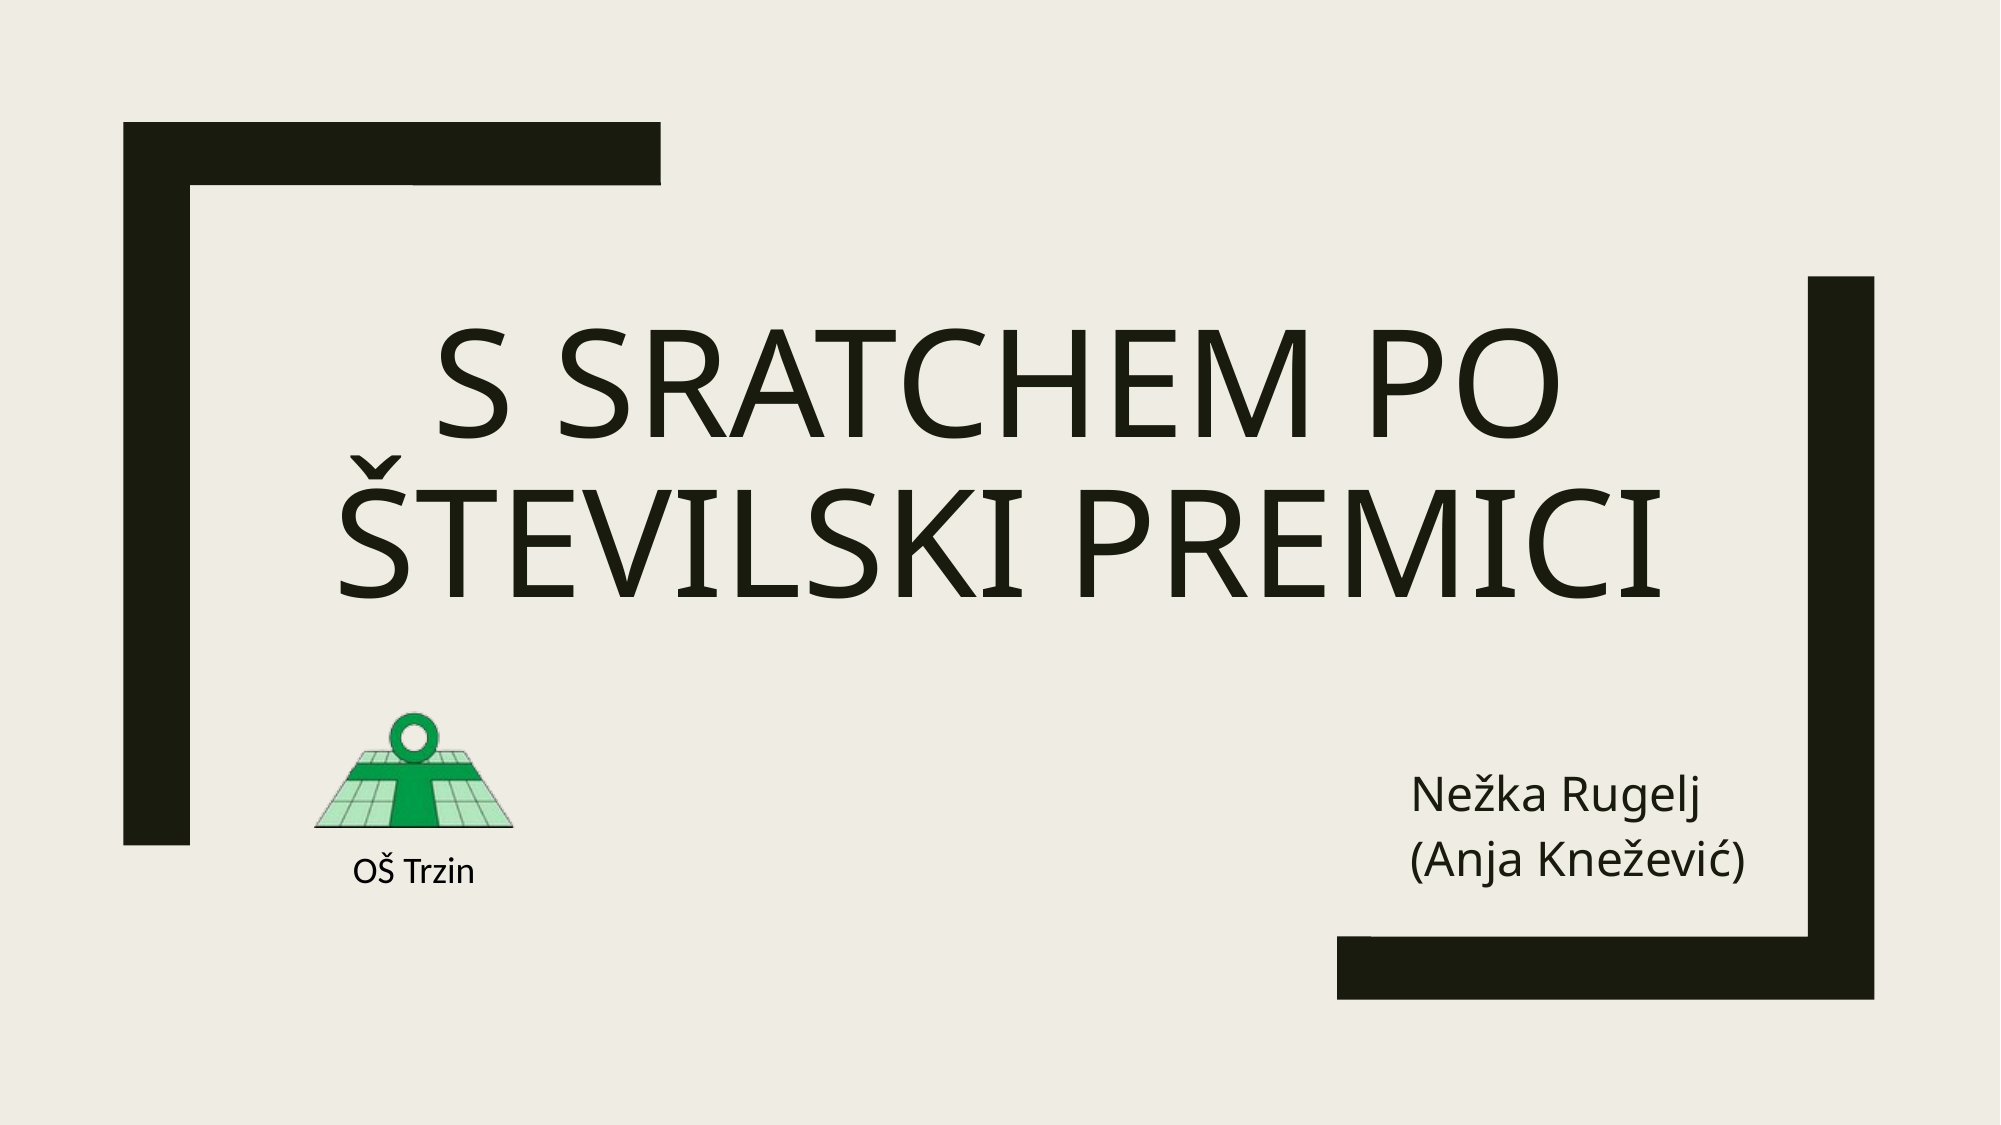

# S sratchem po številski premici
Nežka Rugelj
(Anja Knežević)
OŠ Trzin